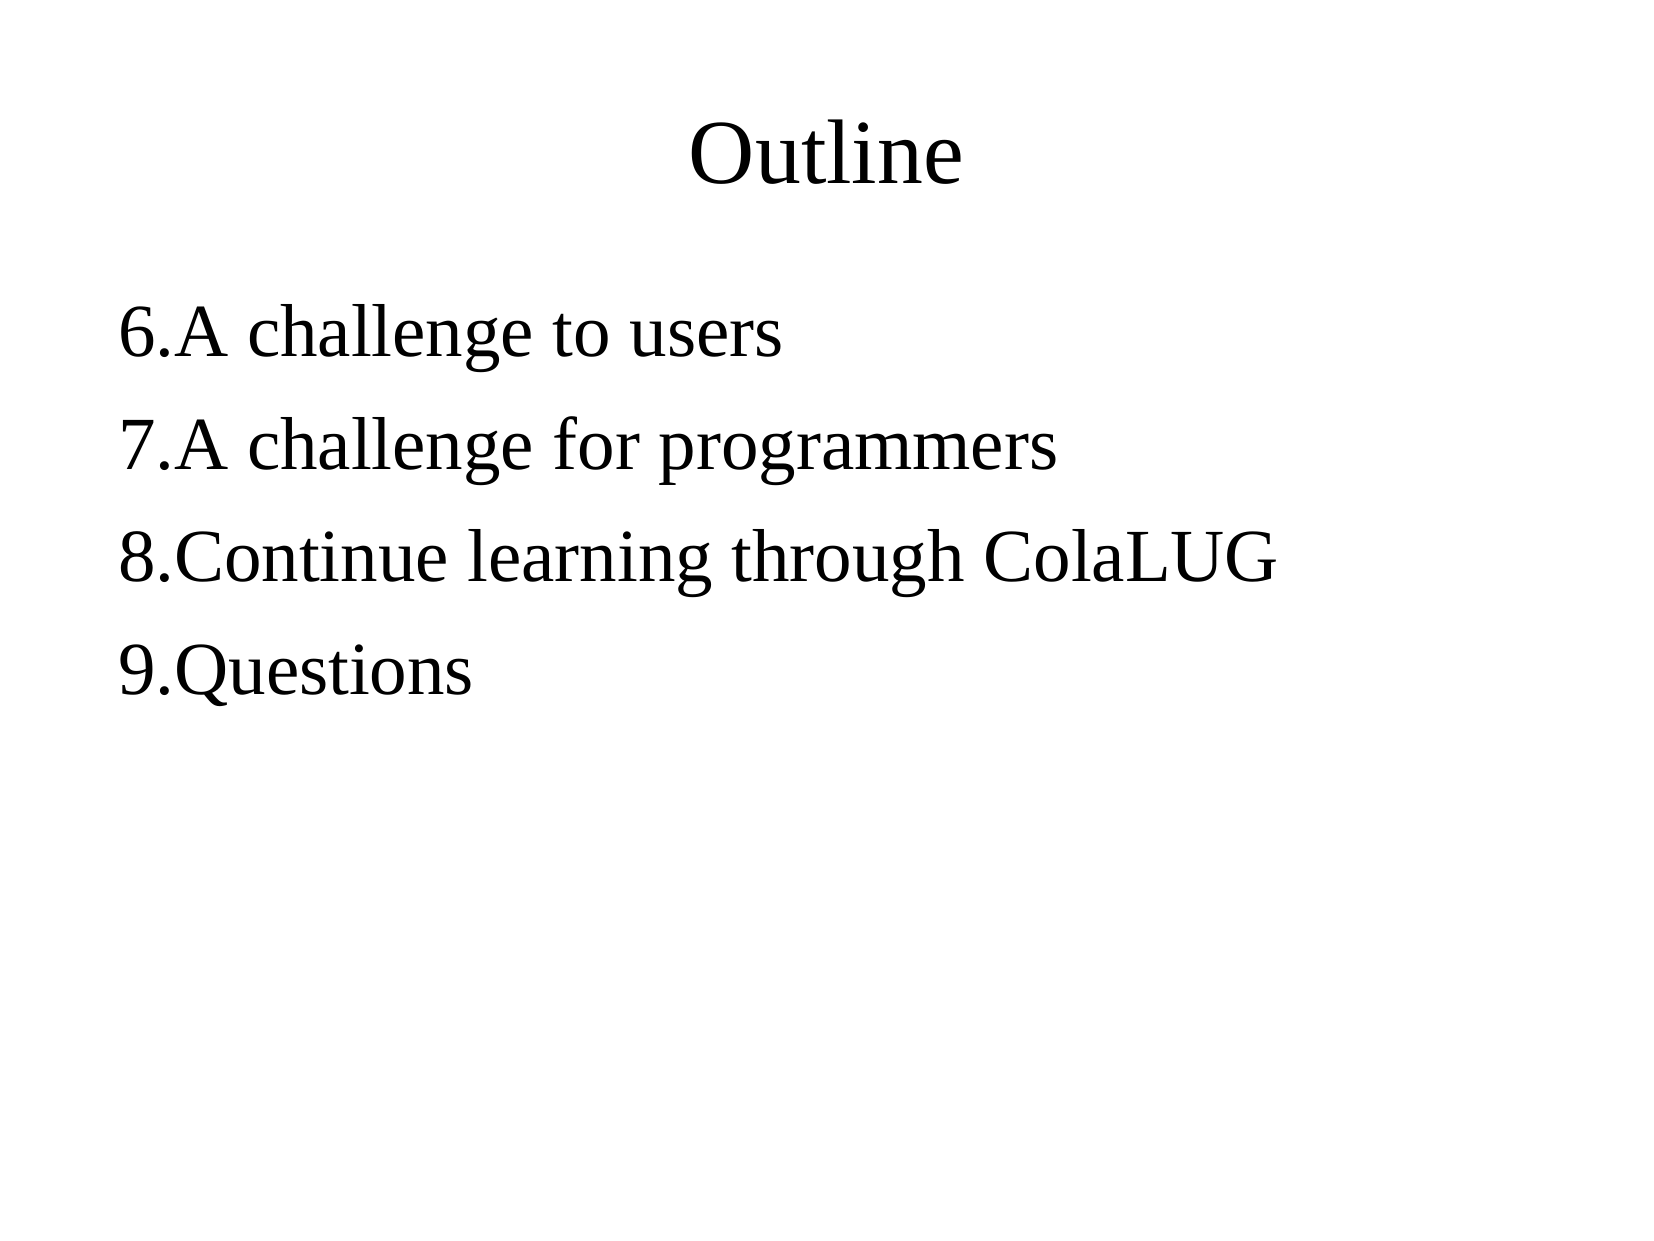

# Outline
A challenge to users
A challenge for programmers
Continue learning through ColaLUG
Questions